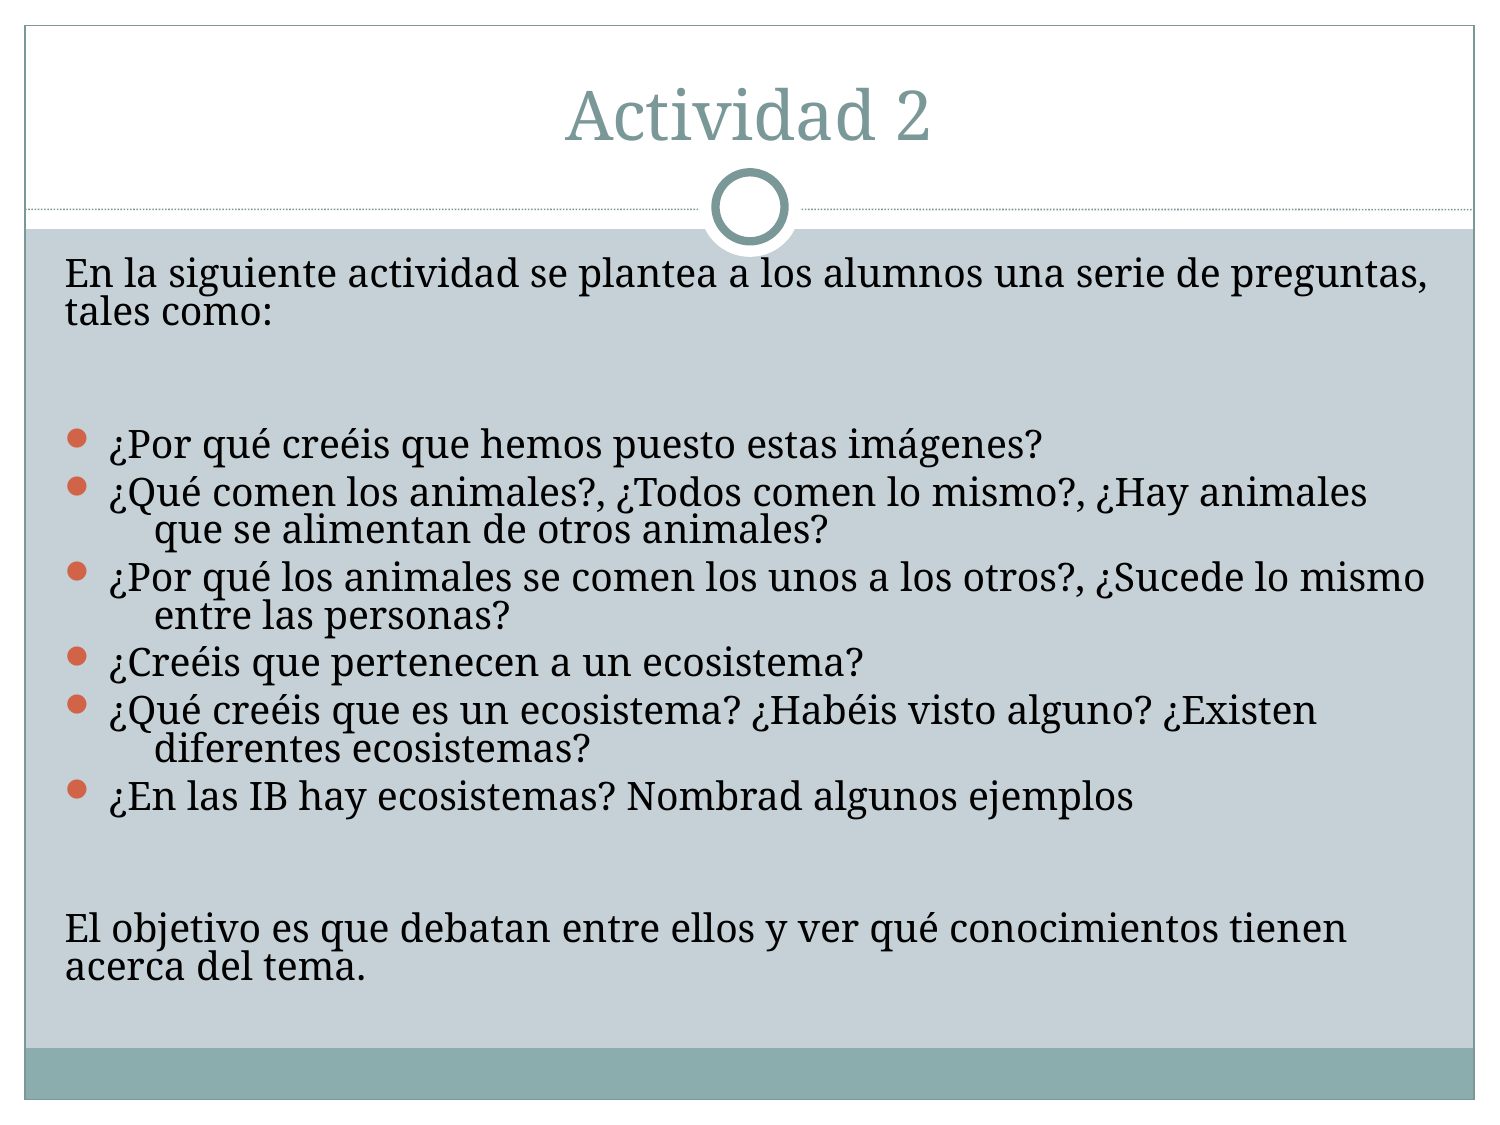

# Actividad 2
En la siguiente actividad se plantea a los alumnos una serie de preguntas, tales como:
¿Por qué creéis que hemos puesto estas imágenes?
¿Qué comen los animales?, ¿Todos comen lo mismo?, ¿Hay animales que se alimentan de otros animales?
¿Por qué los animales se comen los unos a los otros?, ¿Sucede lo mismo entre las personas?
¿Creéis que pertenecen a un ecosistema?
¿Qué creéis que es un ecosistema? ¿Habéis visto alguno? ¿Existen diferentes ecosistemas?
¿En las IB hay ecosistemas? Nombrad algunos ejemplos
El objetivo es que debatan entre ellos y ver qué conocimientos tienen acerca del tema.